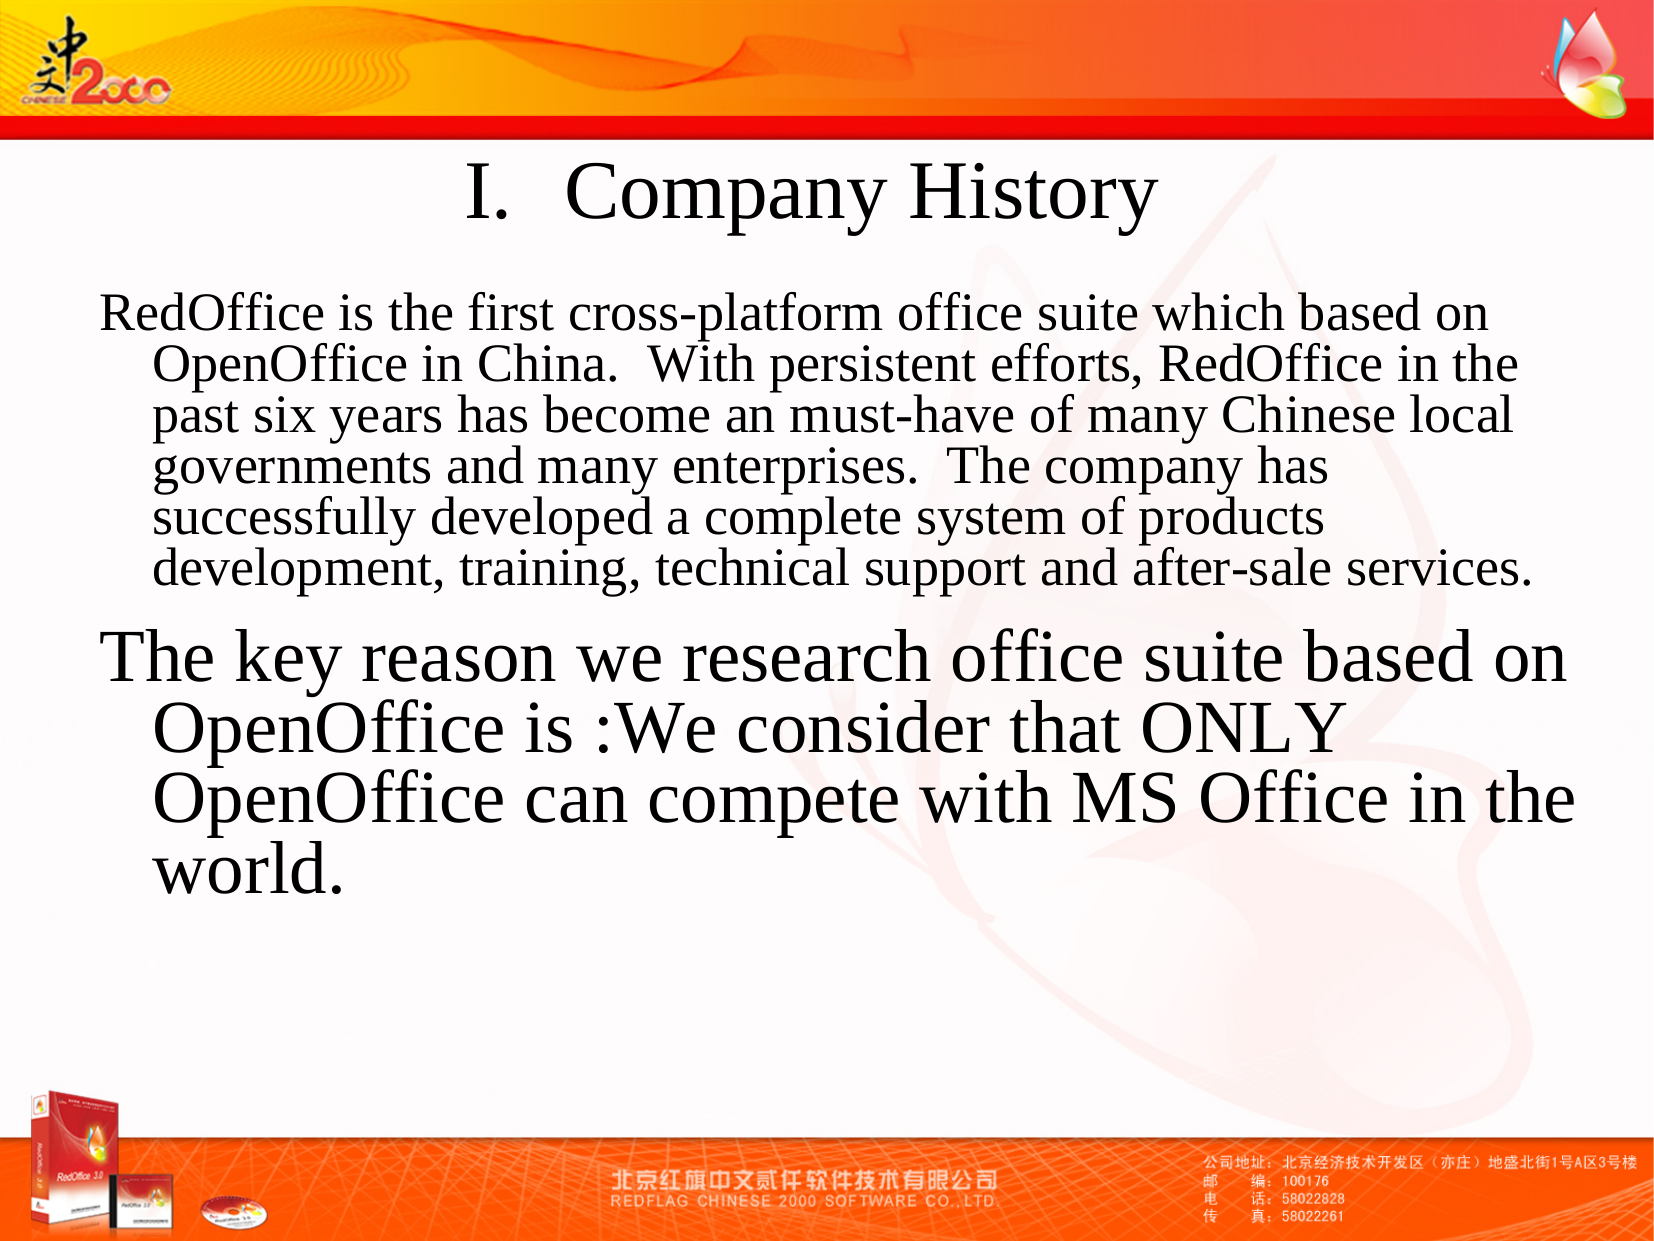

# I.		Company History
RedOffice is the first cross-platform office suite which based on OpenOffice in China. With persistent efforts, RedOffice in the past six years has become an must-have of many Chinese local governments and many enterprises. The company has successfully developed a complete system of products development, training, technical support and after-sale services.
The key reason we research office suite based on OpenOffice is :We consider that ONLY OpenOffice can compete with MS Office in the world.